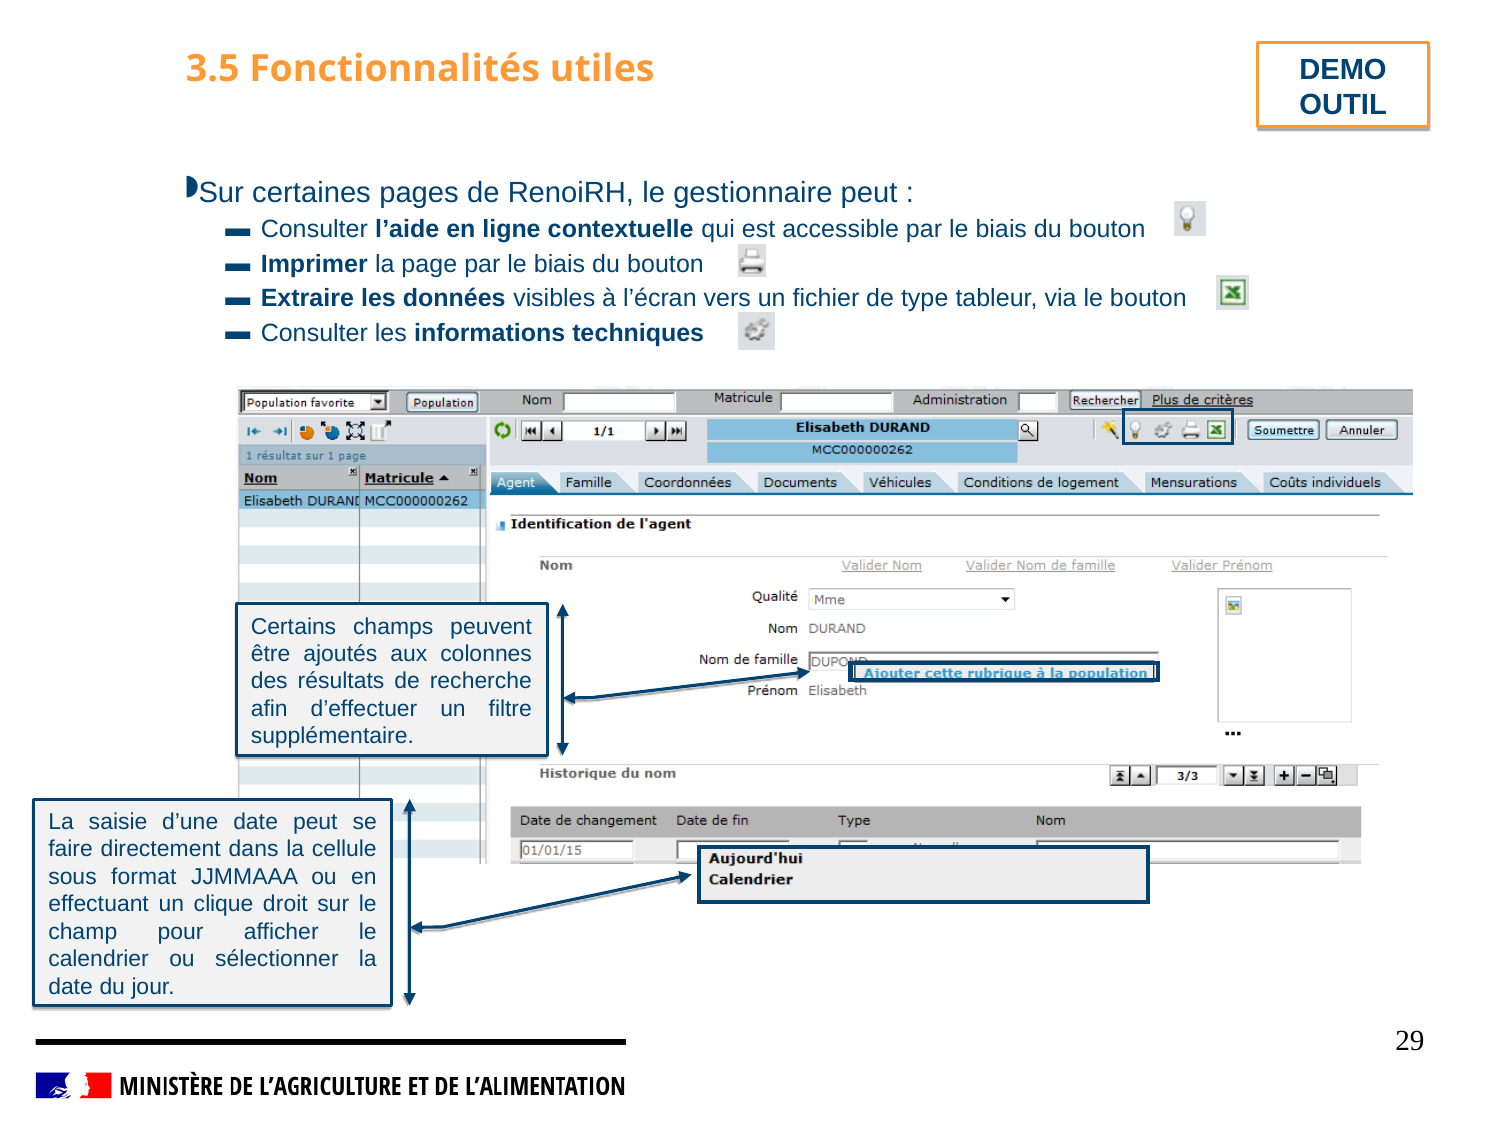

3.5 Fonctionnalités utiles
DEMO OUTIL
Sur certaines pages de RenoiRH, le gestionnaire peut :
Consulter l’aide en ligne contextuelle qui est accessible par le biais du bouton
Imprimer la page par le biais du bouton
Extraire les données visibles à l’écran vers un fichier de type tableur, via le bouton
Consulter les informations techniques
Certains champs peuvent être ajoutés aux colonnes des résultats de recherche afin d’effectuer un filtre supplémentaire.
La saisie d’une date peut se faire directement dans la cellule sous format JJMMAAA ou en effectuant un clique droit sur le champ pour afficher le calendrier ou sélectionner la date du jour.